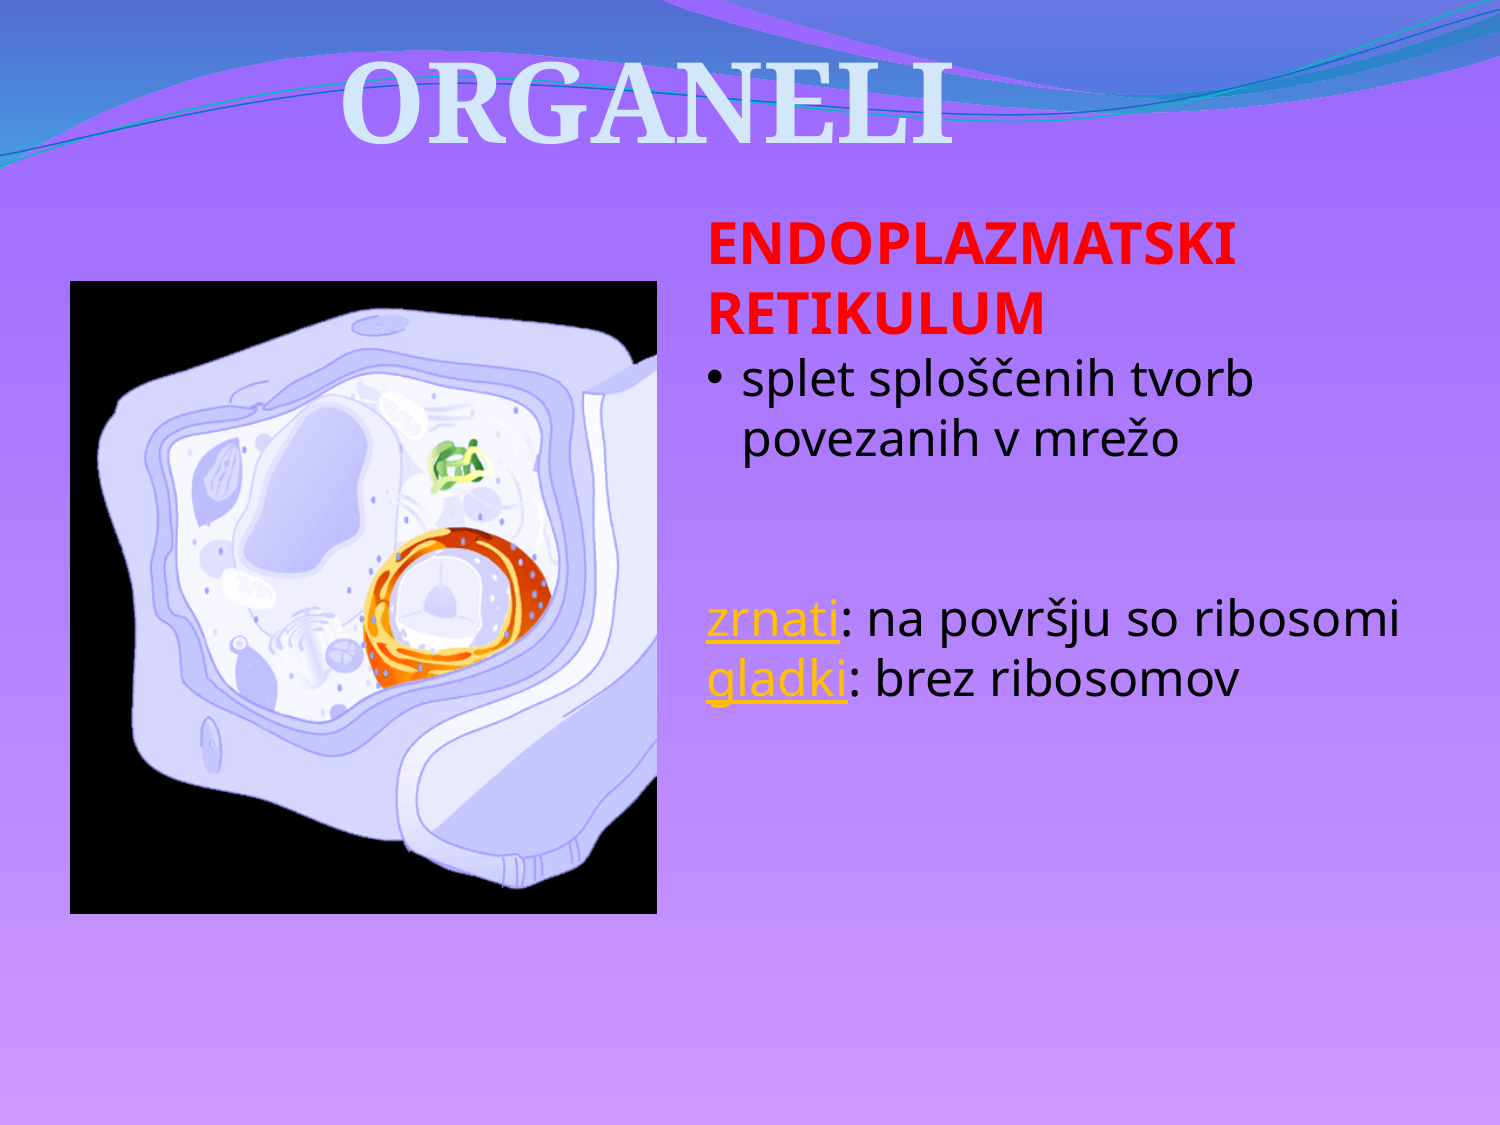

ORGANELI
ENDOPLAZMATSKI RETIKULUM
splet sploščenih tvorb povezanih v mrežo
zrnati: na površju so ribosomi
gladki: brez ribosomov